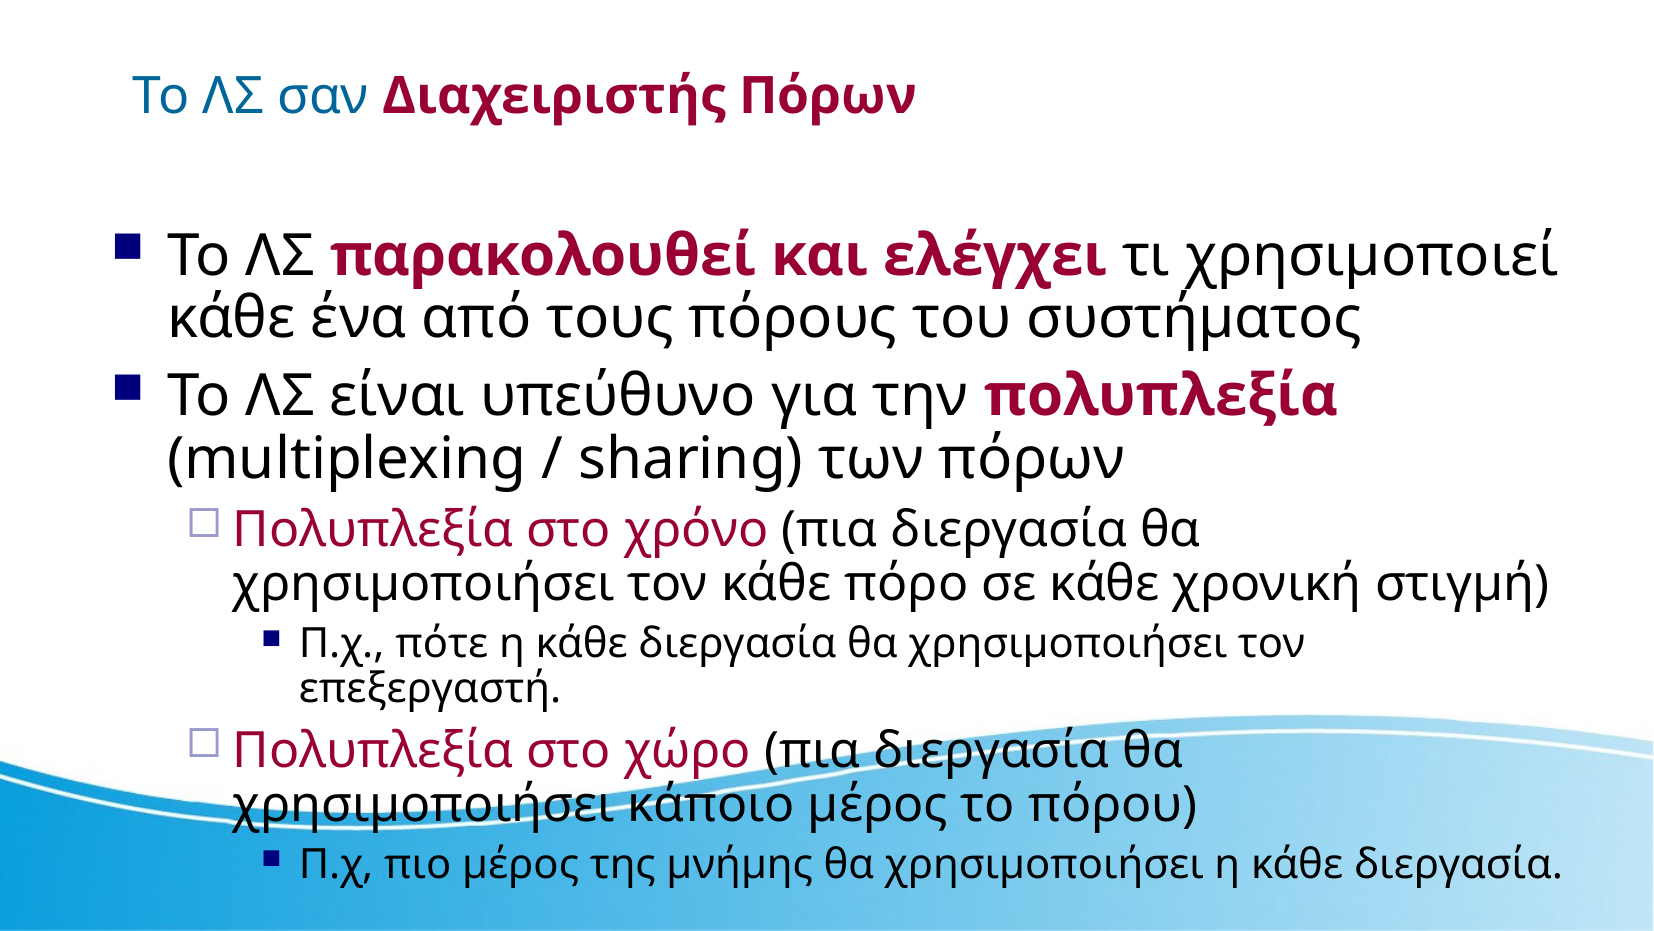

# To ΛΣ σαν Διαχειριστής Πόρων
Το ΛΣ παρακολουθεί και ελέγχει τι χρησιμοποιεί κάθε ένα από τους πόρους του συστήματος
Το ΛΣ είναι υπεύθυνο για την πολυπλεξία (multiplexing / sharing) των πόρων
Πολυπλεξία στο χρόνο (πια διεργασία θα χρησιμοποιήσει τον κάθε πόρο σε κάθε χρονική στιγμή)
Π.χ., πότε η κάθε διεργασία θα χρησιμοποιήσει τον επεξεργαστή.
Πολυπλεξία στο χώρο (πια διεργασία θα χρησιμοποιήσει κάποιο μέρος το πόρου)
Π.χ, πιο μέρος της μνήμης θα χρησιμοποιήσει η κάθε διεργασία.